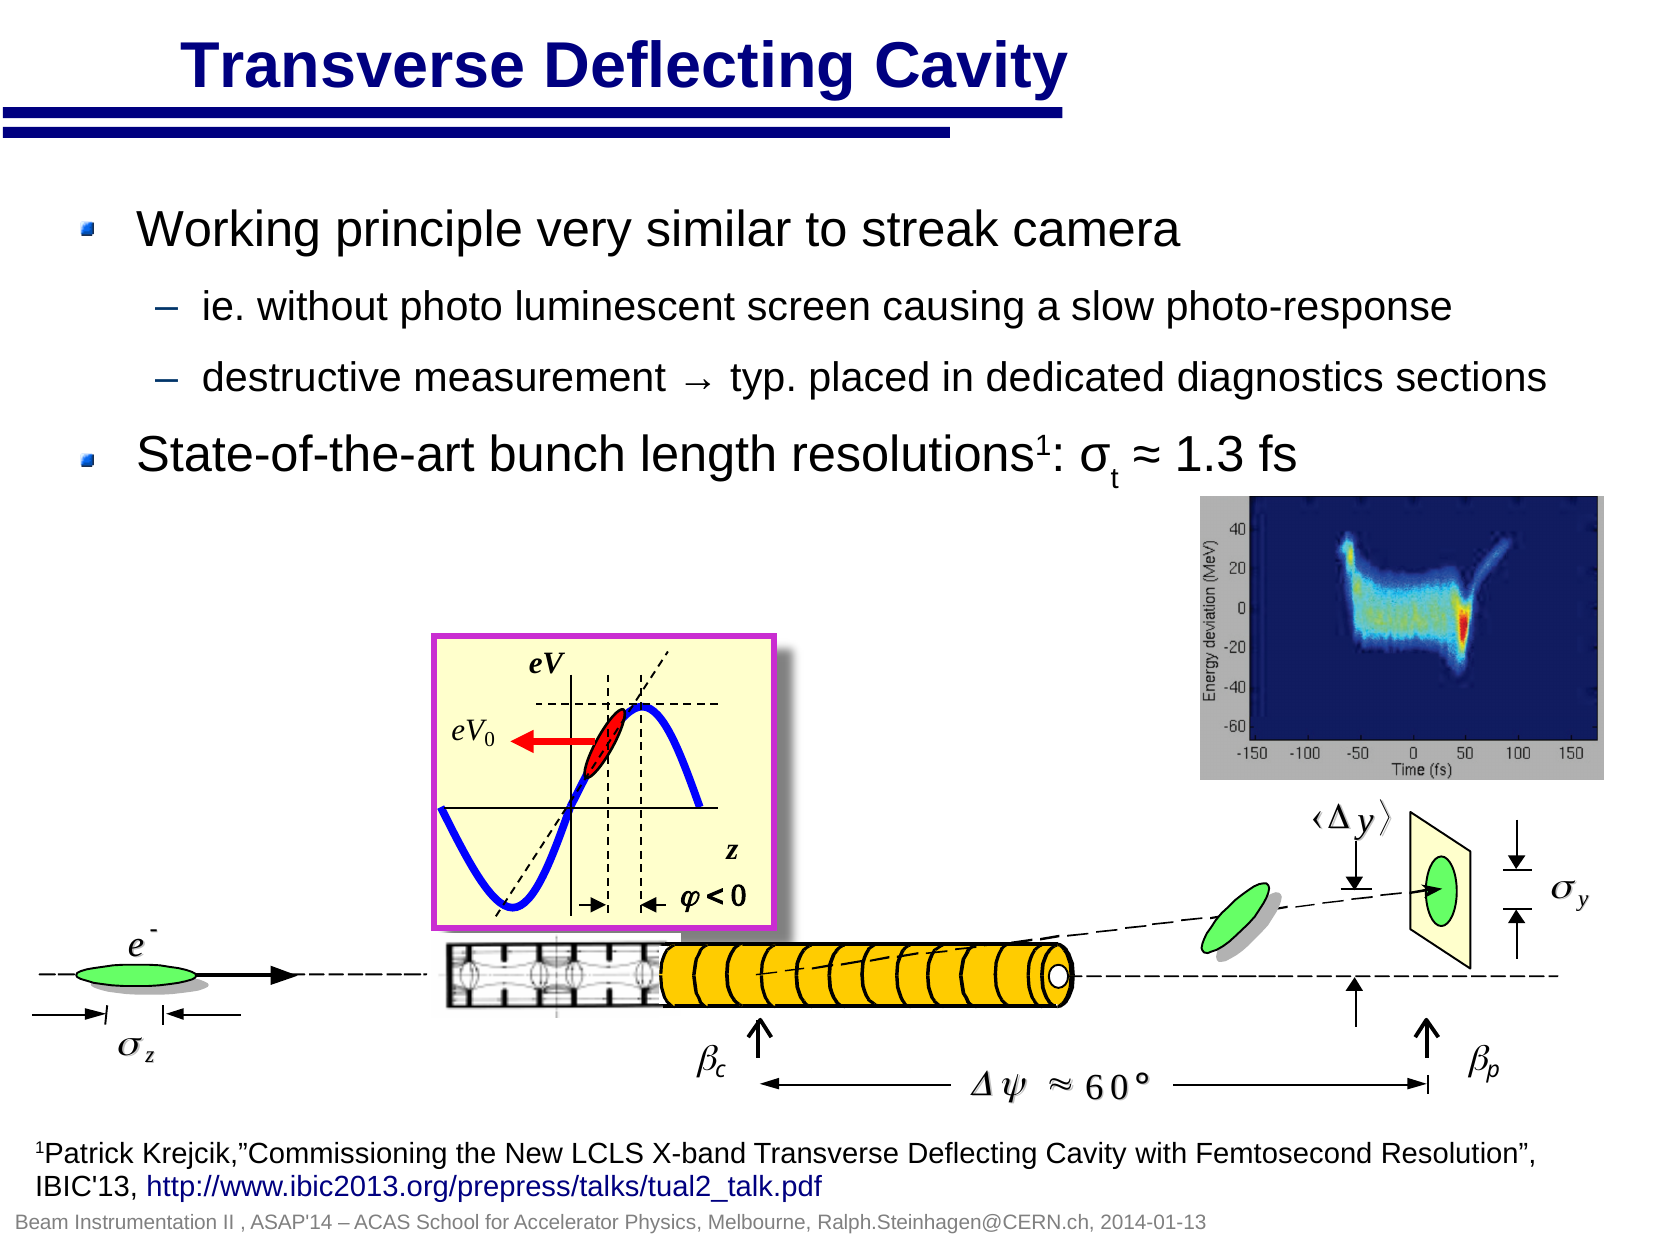

Transverse Deflecting Cavity
# Working principle very similar to streak camera
ie. without photo luminescent screen causing a slow photo-response
destructive measurement → typ. placed in dedicated diagnostics sections
State-of-the-art bunch length resolutions1: σt ≈ 1.3 fs
1Patrick Krejcik,”Commissioning the New LCLS X-band Transverse Deflecting Cavity with Femtosecond Resolution”, IBIC'13, http://www.ibic2013.org/prepress/talks/tual2_talk.pdf